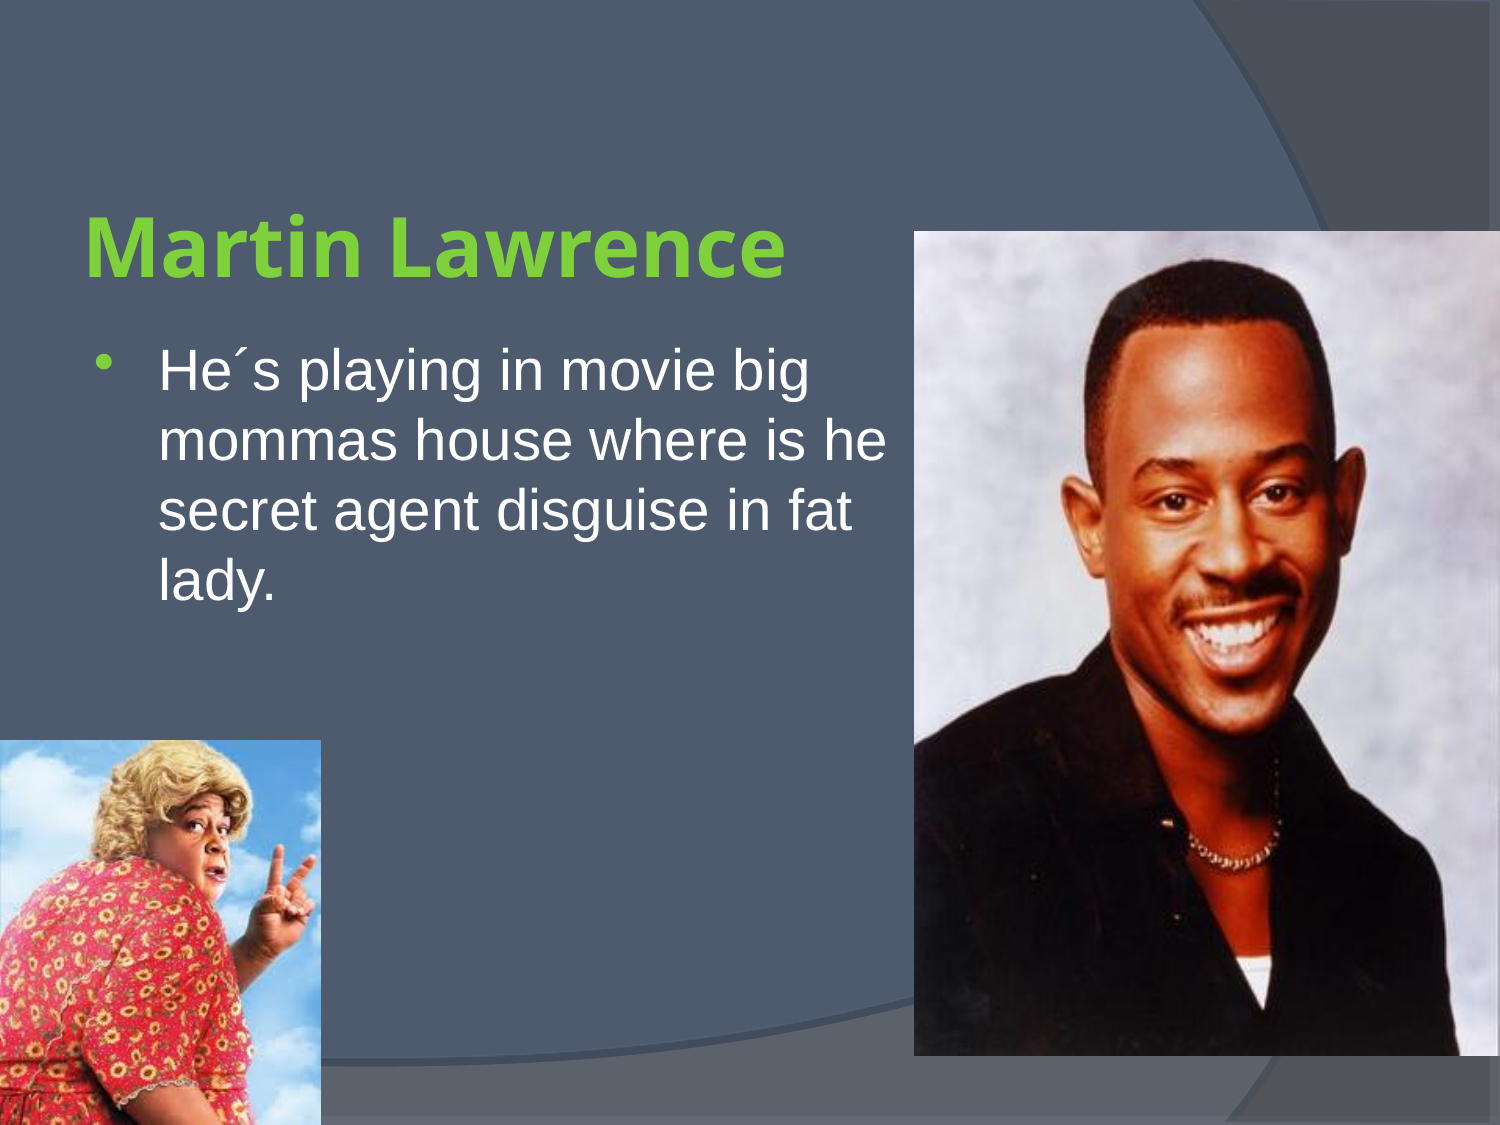

# Martin Lawrence
He´s playing in movie big mommas house where is he secret agent disguise in fat lady.